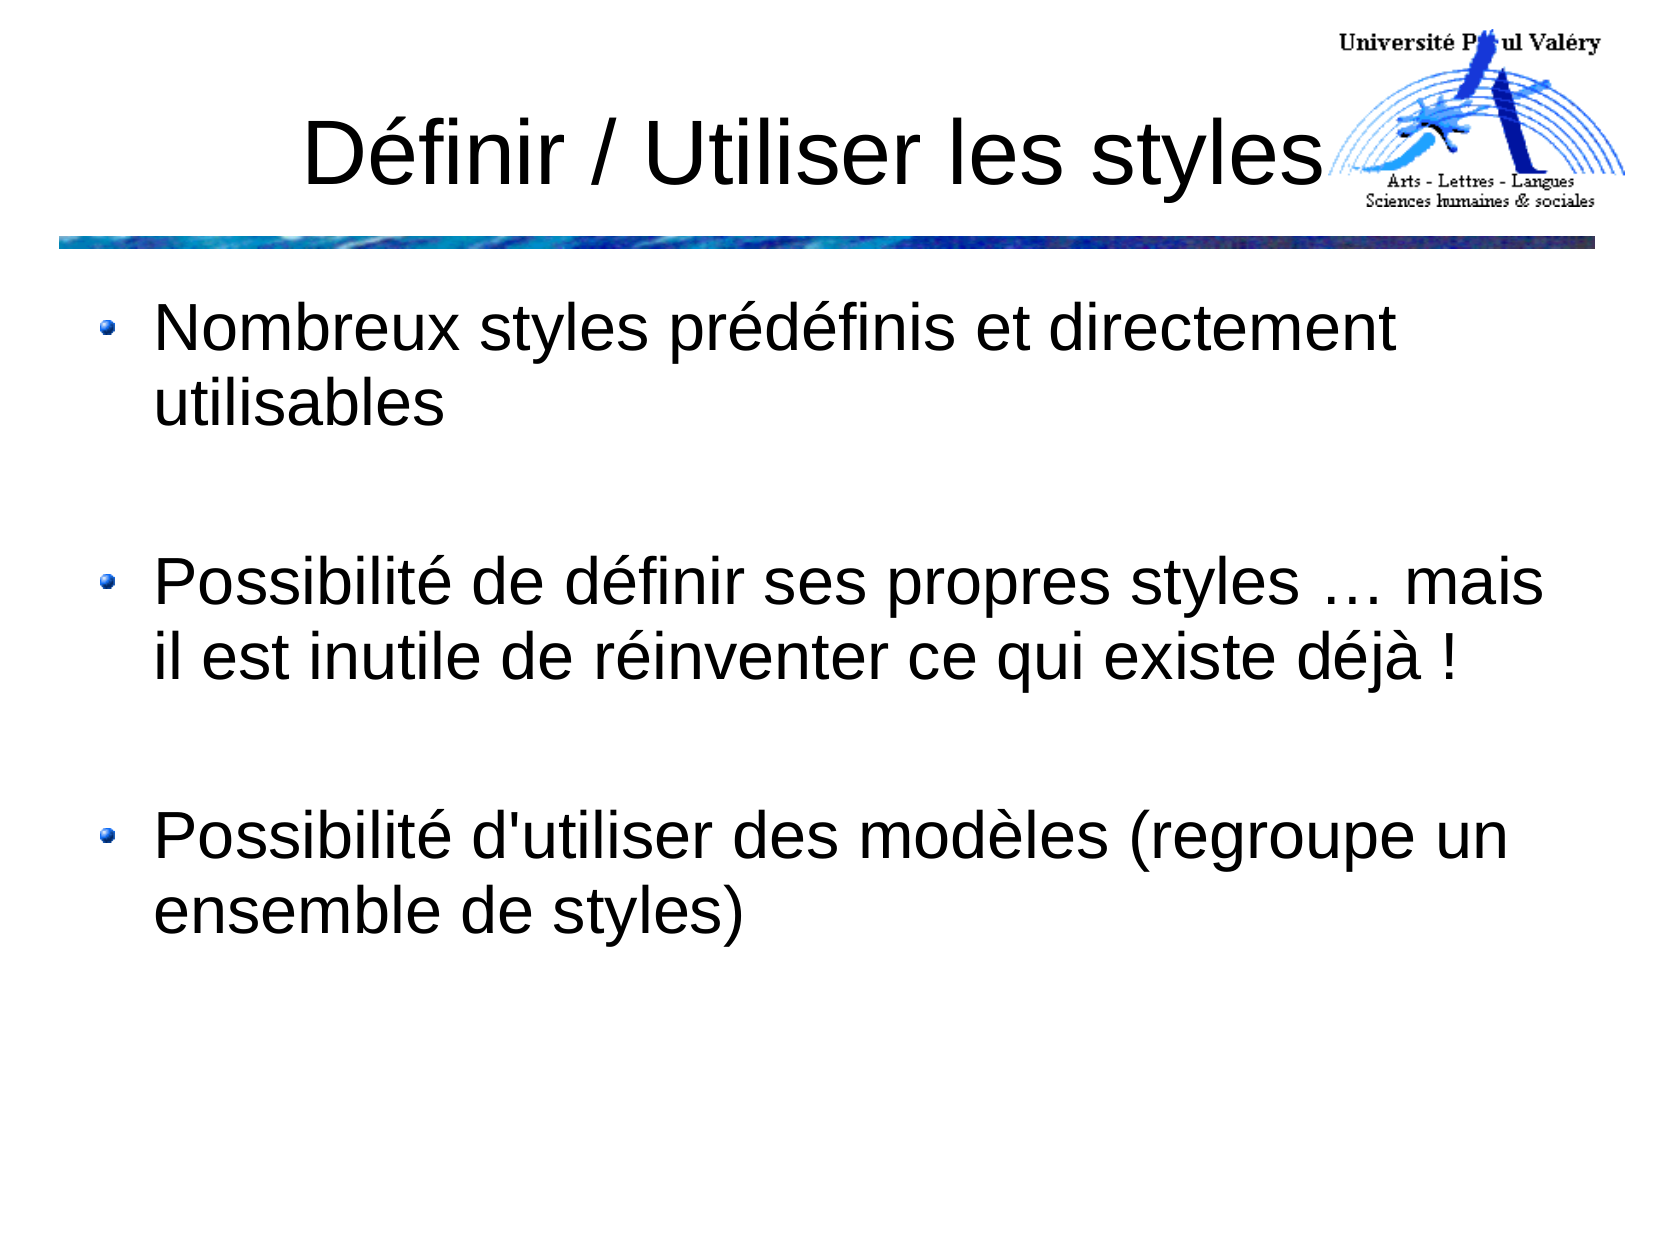

# Définir / Utiliser les styles
Nombreux styles prédéfinis et directement utilisables
Possibilité de définir ses propres styles … mais il est inutile de réinventer ce qui existe déjà !
Possibilité d'utiliser des modèles (regroupe un ensemble de styles)